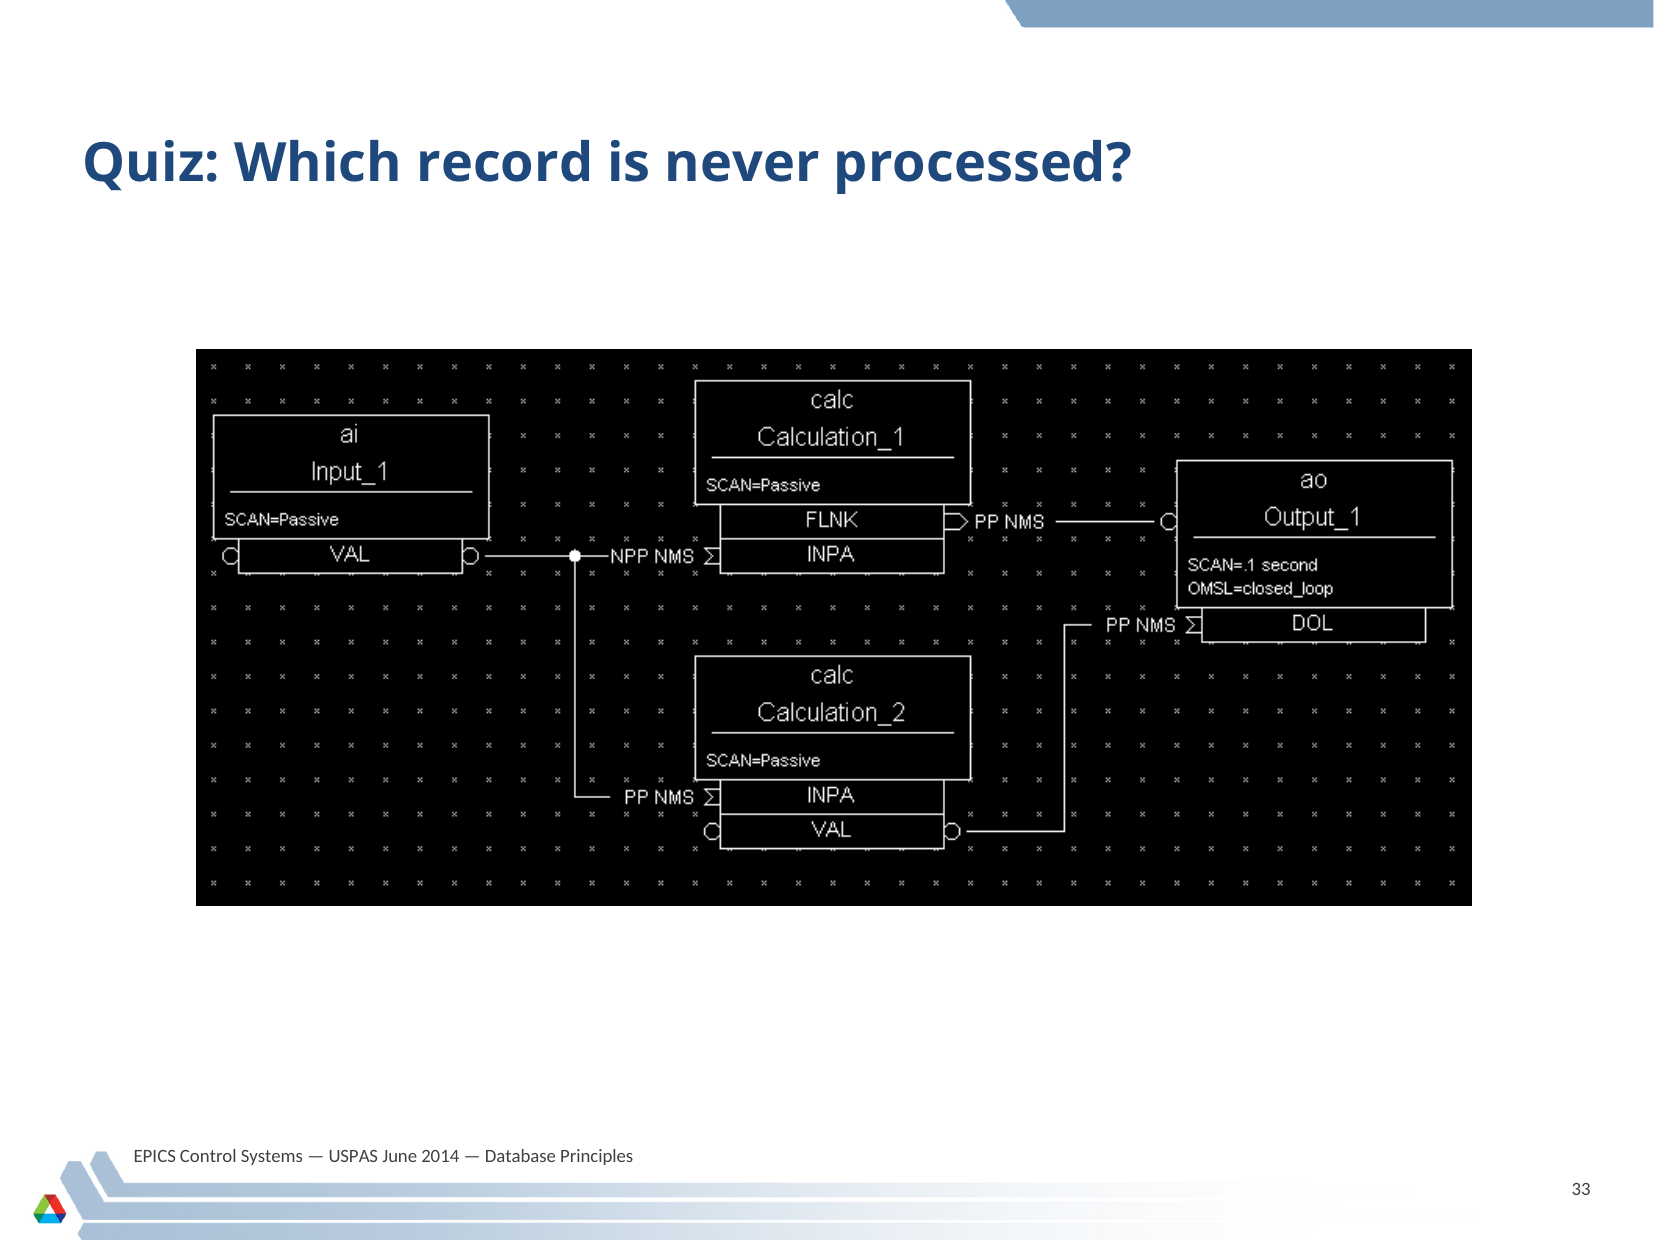

# Quiz: Which record is never processed?
EPICS Control Systems — USPAS June 2014 — Database Principles
33